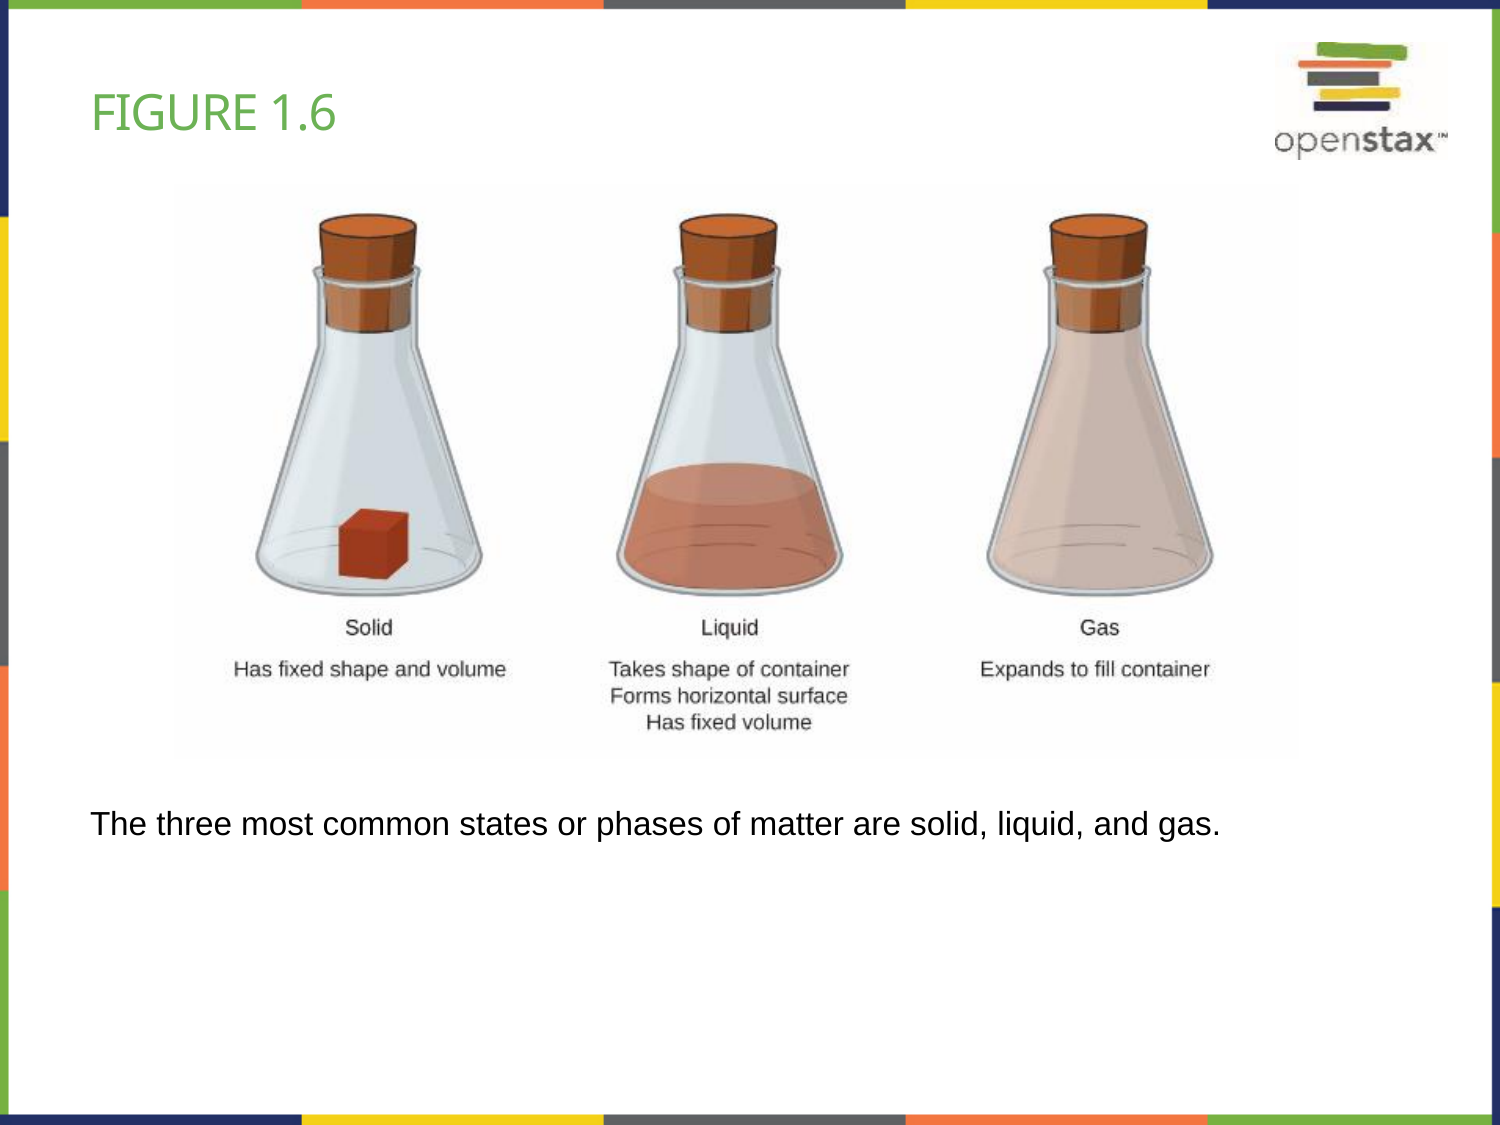

# Figure 1.6
The three most common states or phases of matter are solid, liquid, and gas.